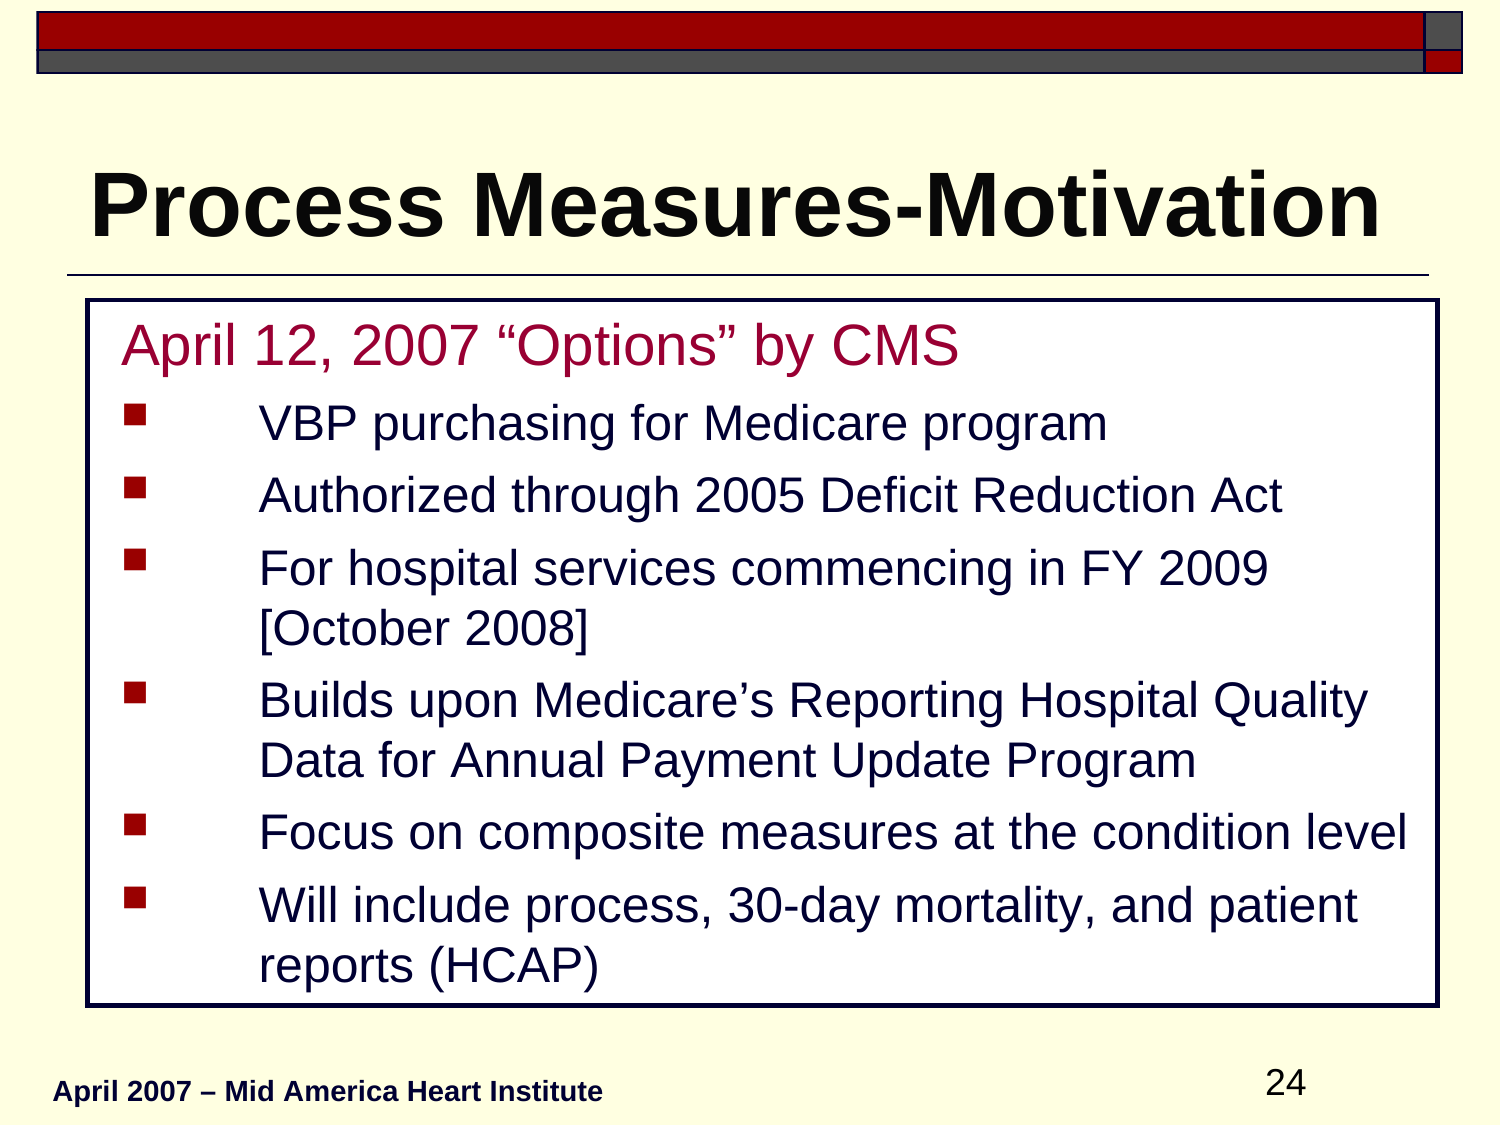

# Process Measures-Motivation
April 12, 2007 “Options” by CMS
VBP purchasing for Medicare program
Authorized through 2005 Deficit Reduction Act
For hospital services commencing in FY 2009 [October 2008]
Builds upon Medicare’s Reporting Hospital Quality Data for Annual Payment Update Program
Focus on composite measures at the condition level
Will include process, 30-day mortality, and patient reports (HCAP)
24